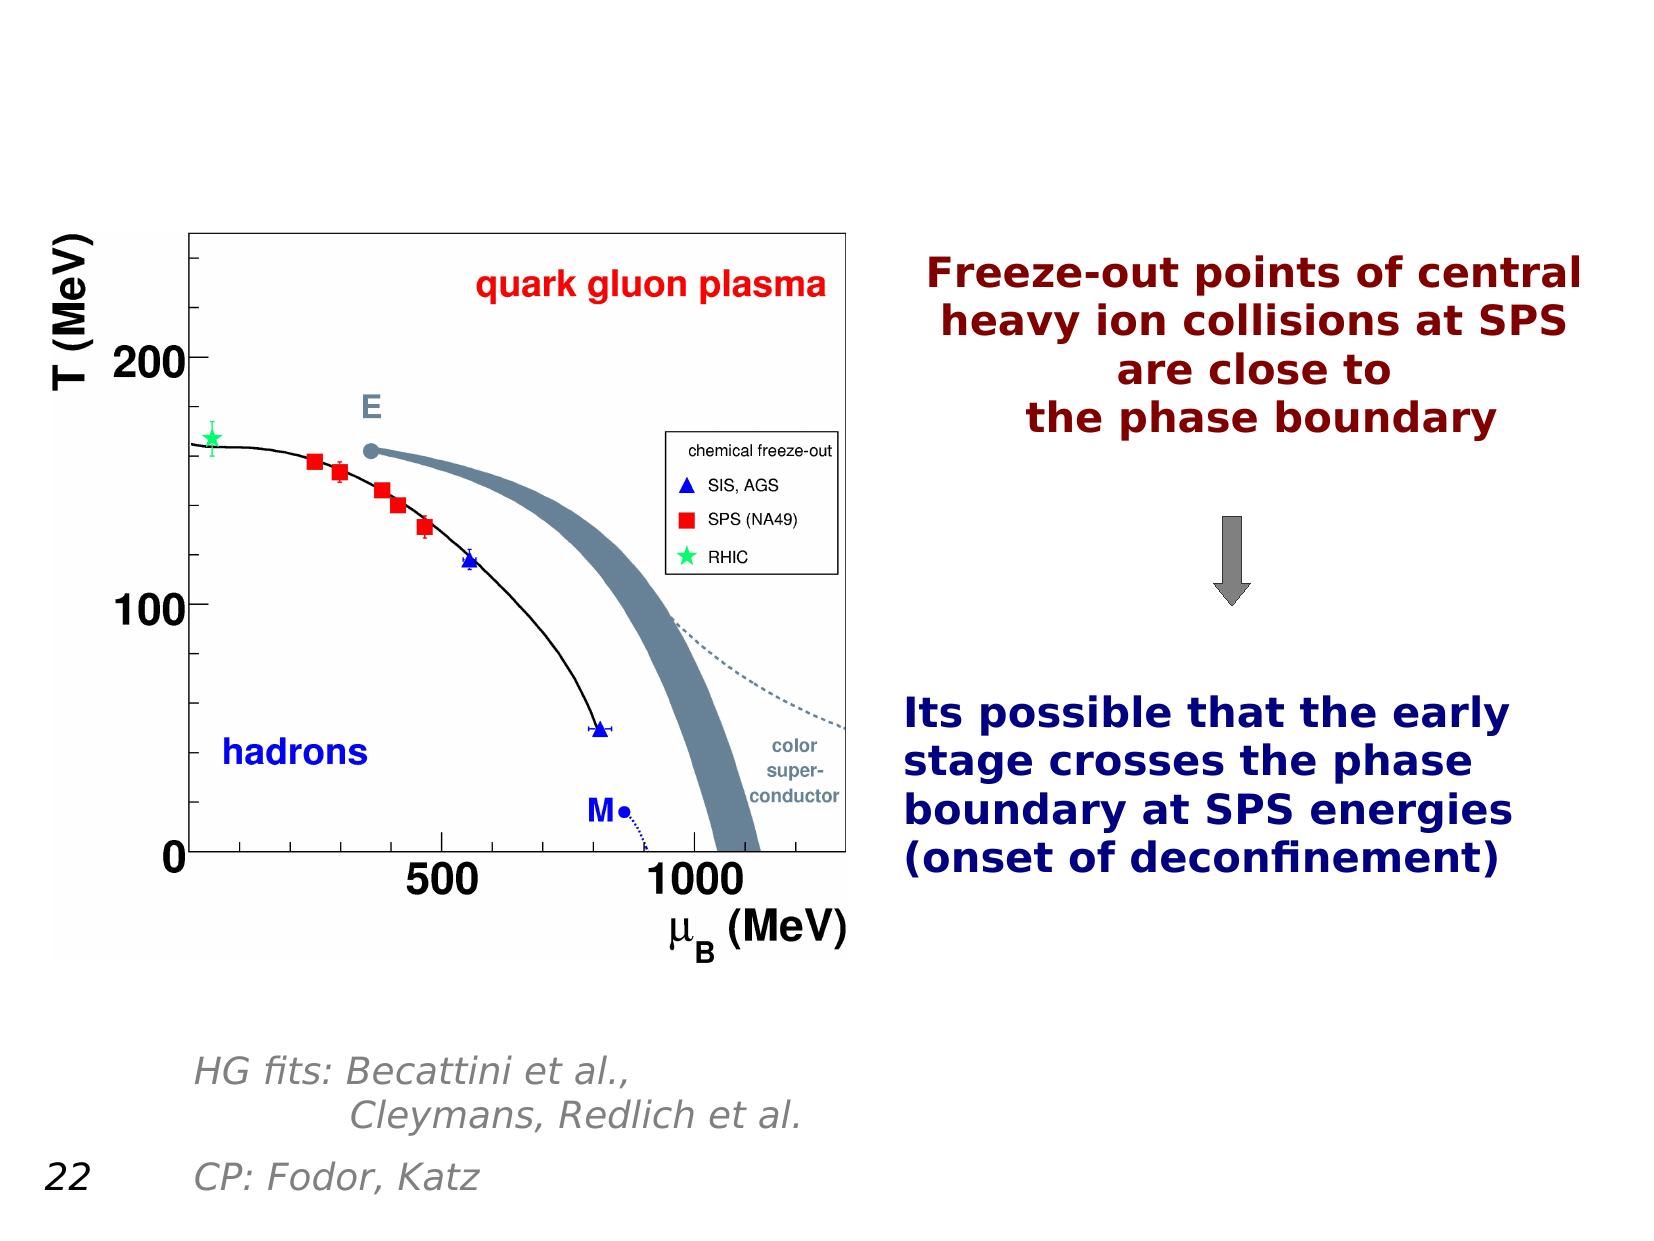

Freeze-out points of central
heavy ion collisions at SPS
are close to
 the phase boundary
Its possible that the early
stage crosses the phase
boundary at SPS energies
(onset of deconfinement)
HG fits: Becattini et al.,
 Cleymans, Redlich et al.
CP: Fodor, Katz